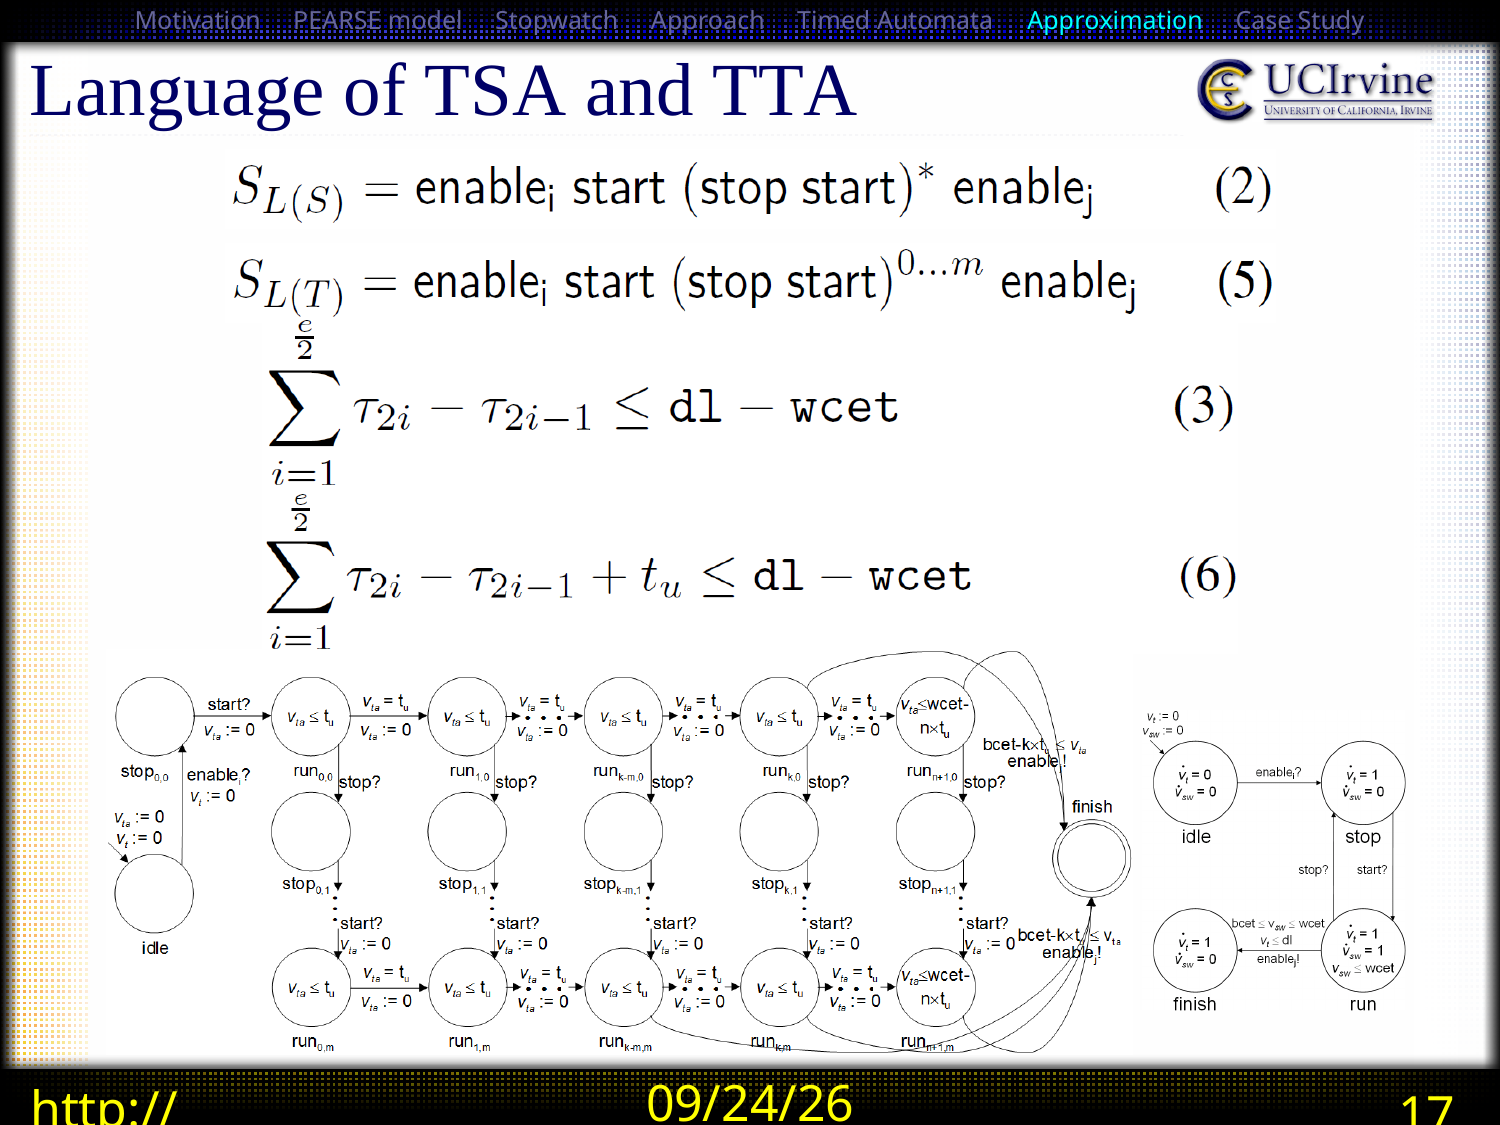

Motivation PEARSE model Stopwatch Approach Timed Automata Approximation Case Study
# Language of TSA and TTA
17